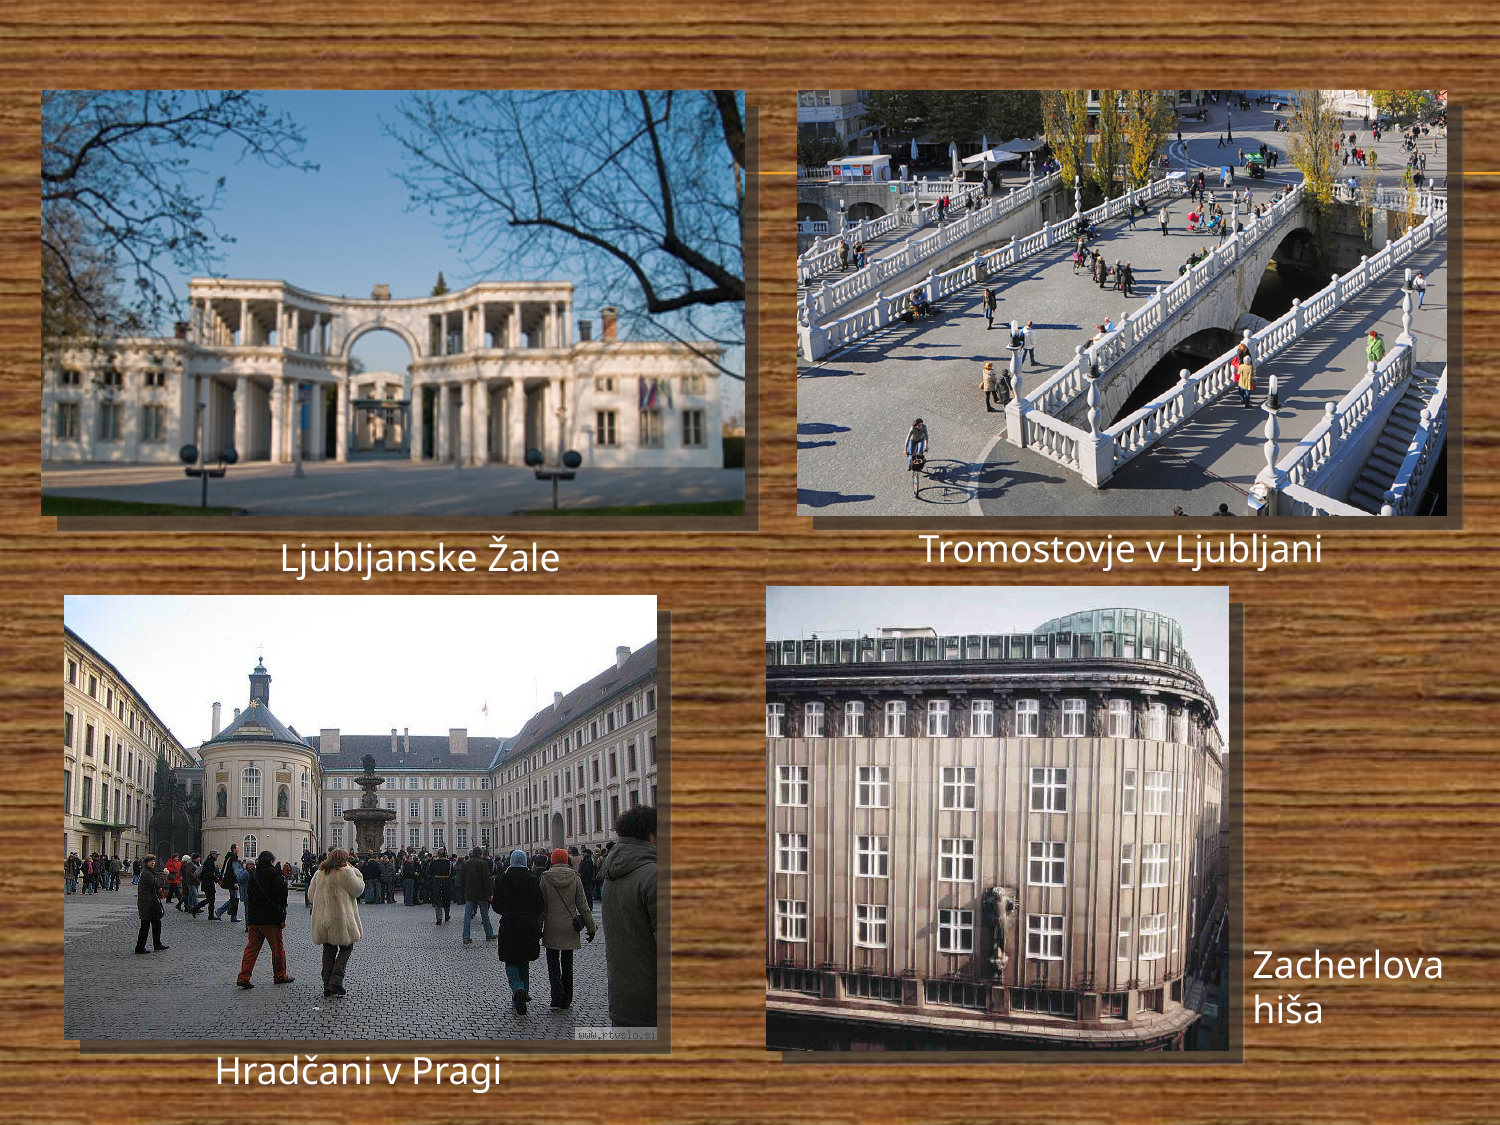

Tromostovje v Ljubljani
Ljubljanske Žale
Zacherlova
hiša
Hradčani v Pragi